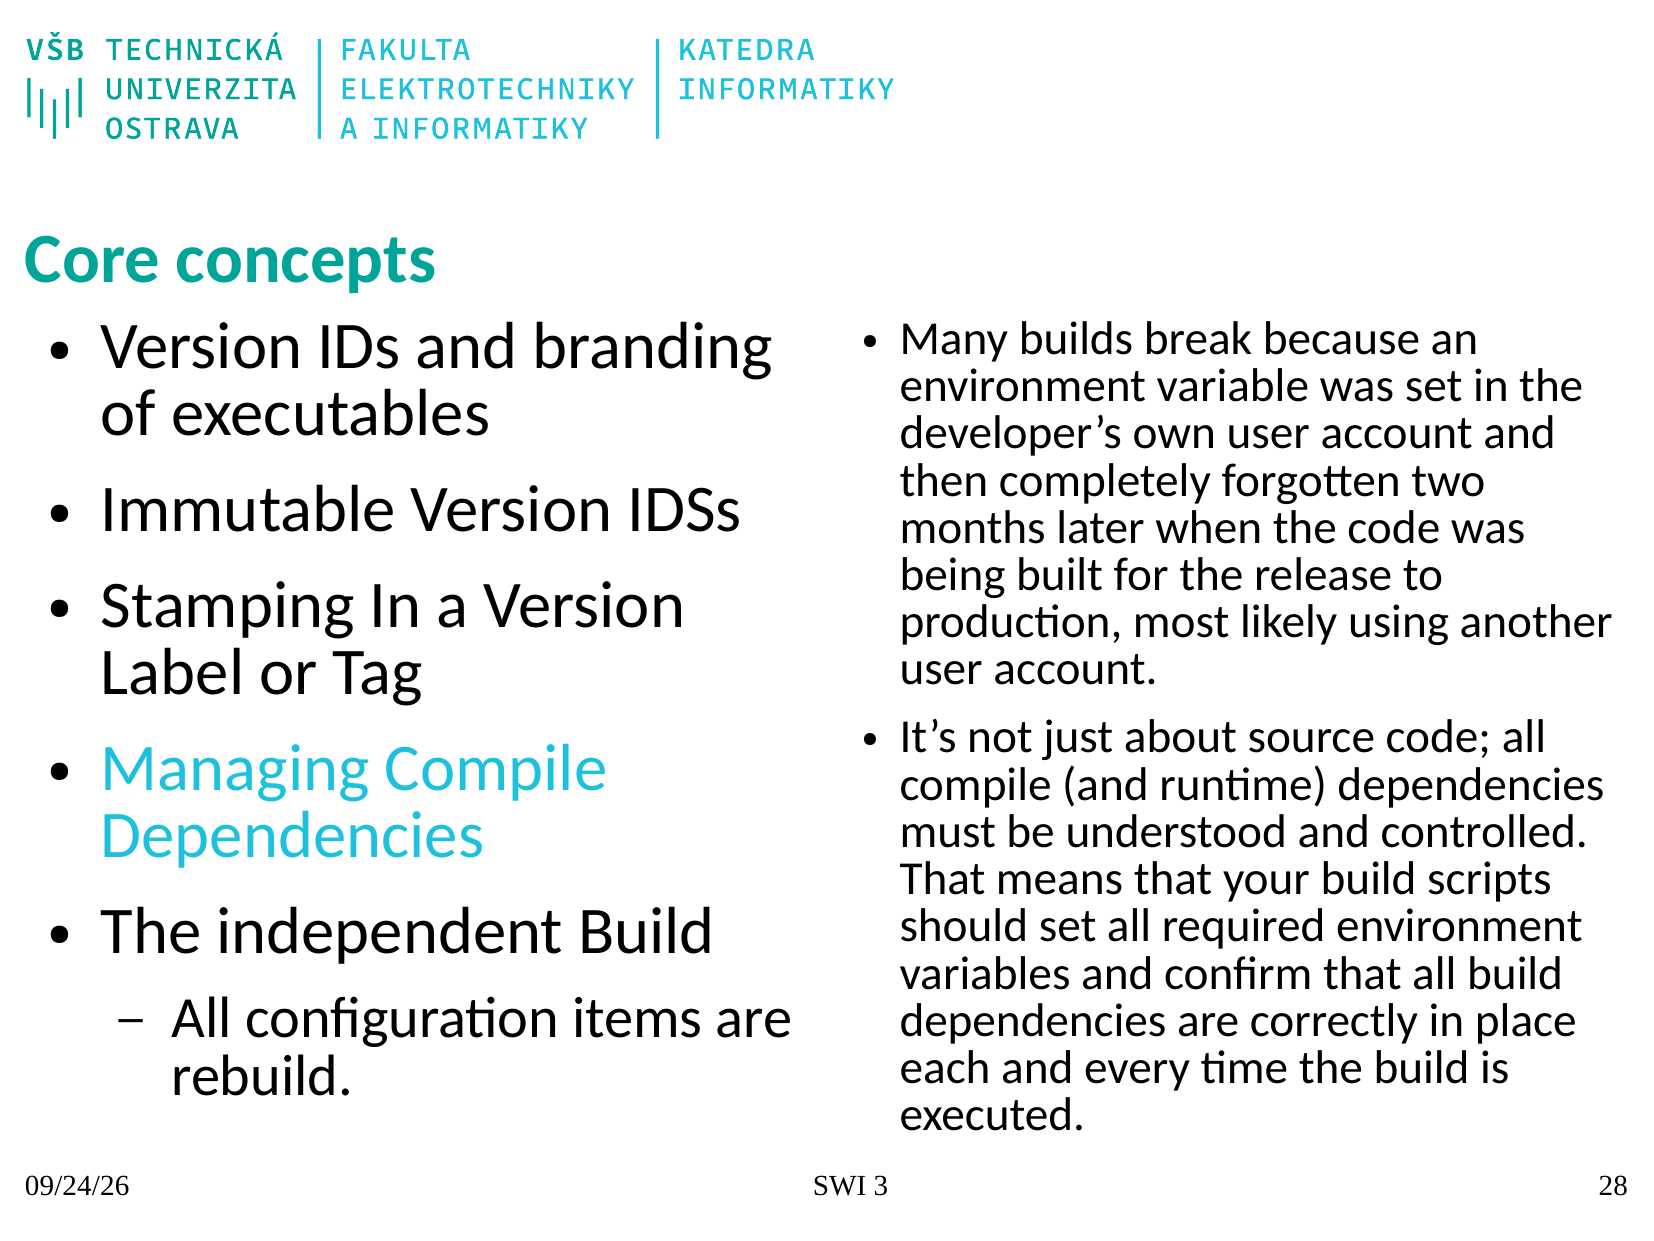

# Core concepts
Version IDs and branding of executables
Immutable Version IDSs
Stamping In a Version Label or Tag
Managing Compile Dependencies
The independent Build
All configuration items are rebuild.
Many builds break because an environment variable was set in the developer’s own user account and then completely forgotten two months later when the code was being built for the release to production, most likely using another user account.
It’s not just about source code; all compile (and runtime) dependencies must be understood and controlled. That means that your build scripts should set all required environment variables and confirm that all build dependencies are correctly in place each and every time the build is executed.
SWI 3
28